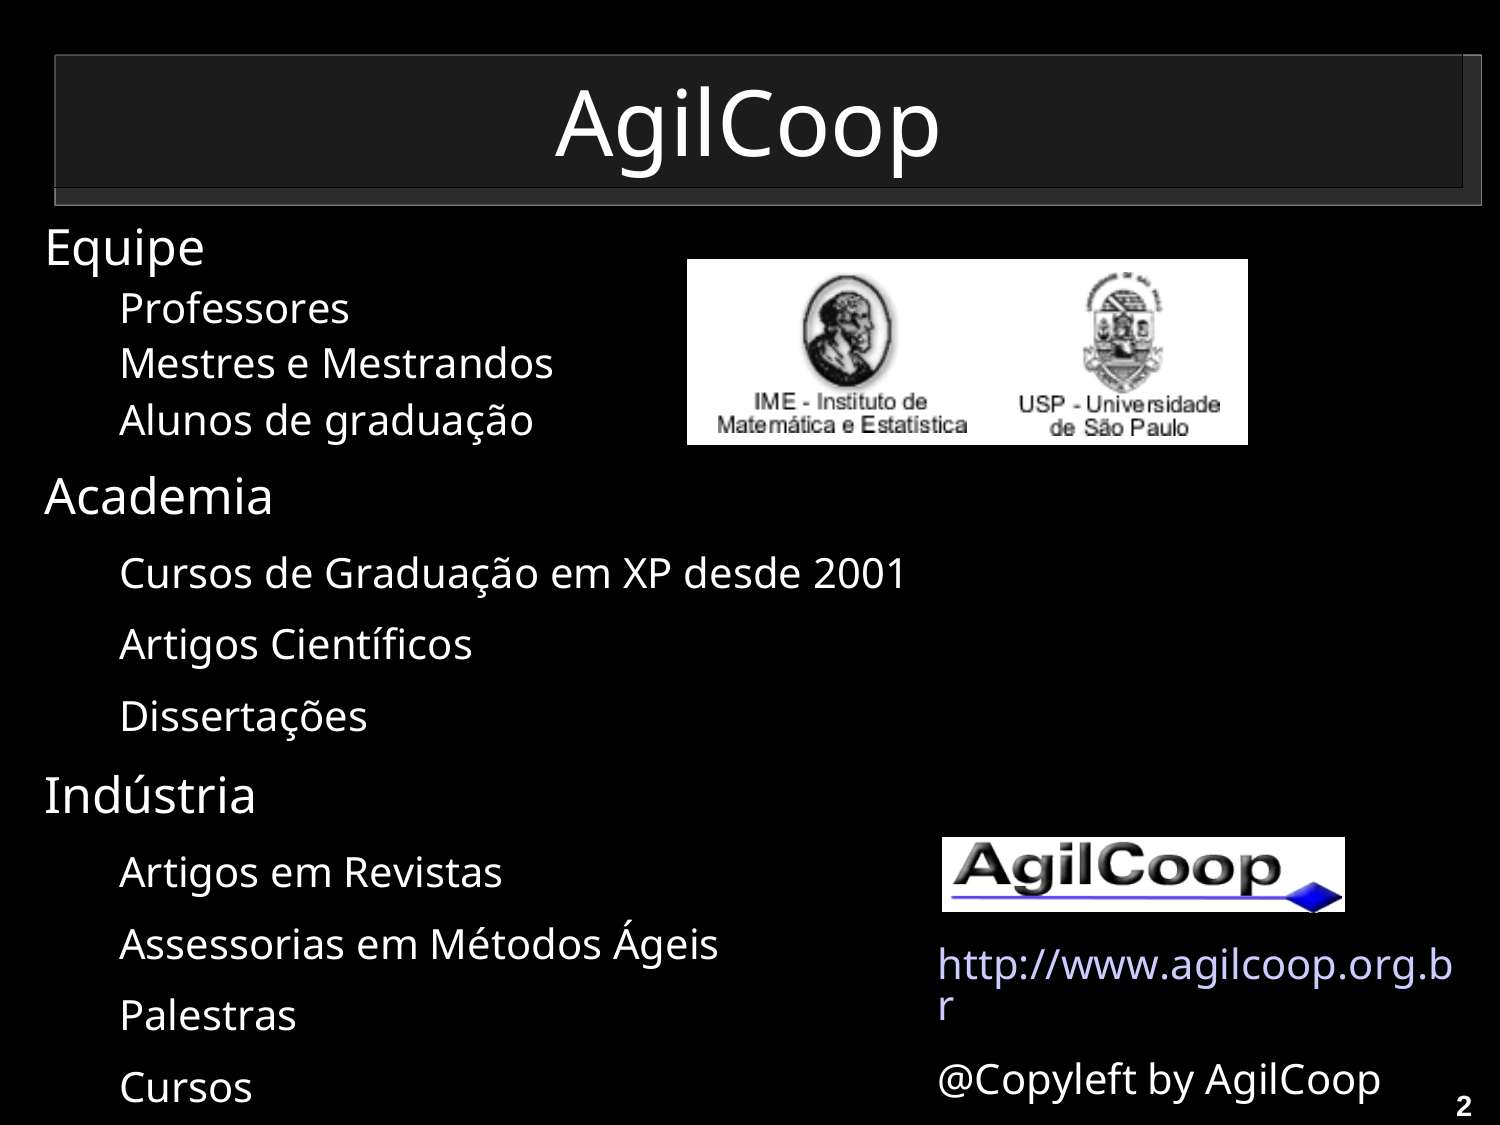

# AgilCoop
Equipe
Professores
Mestres e Mestrandos
Alunos de graduação
Academia
Cursos de Graduação em XP desde 2001
Artigos Científicos
Dissertações
Indústria
Artigos em Revistas
Assessorias em Métodos Ágeis
Palestras
Cursos
http://www.agilcoop.org.br
@Copyleft by AgilCoop
2